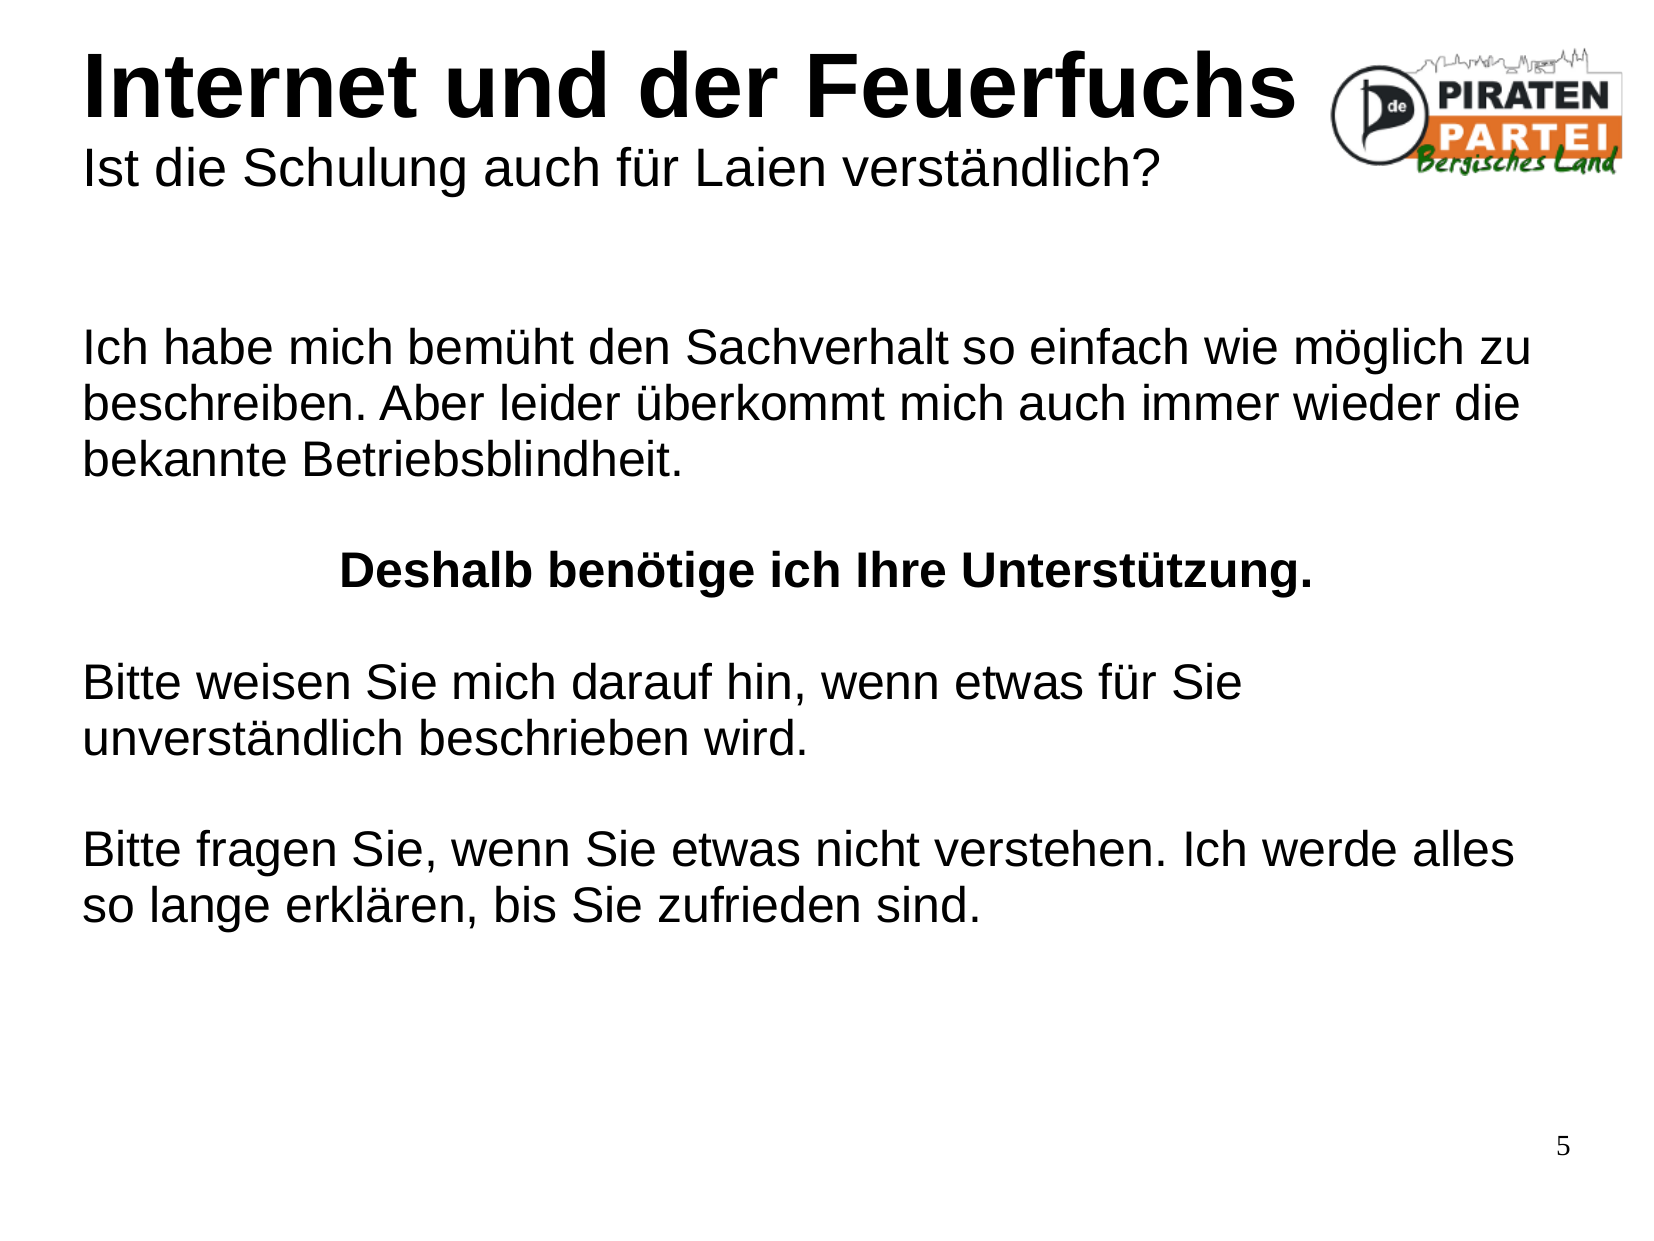

# Internet und der Feuerfuchs Ist die Schulung auch für Laien verständlich?
Ich habe mich bemüht den Sachverhalt so einfach wie möglich zu beschreiben. Aber leider überkommt mich auch immer wieder die bekannte Betriebsblindheit.
Deshalb benötige ich Ihre Unterstützung.
Bitte weisen Sie mich darauf hin, wenn etwas für Sie unverständlich beschrieben wird.
Bitte fragen Sie, wenn Sie etwas nicht verstehen. Ich werde alles so lange erklären, bis Sie zufrieden sind.
5